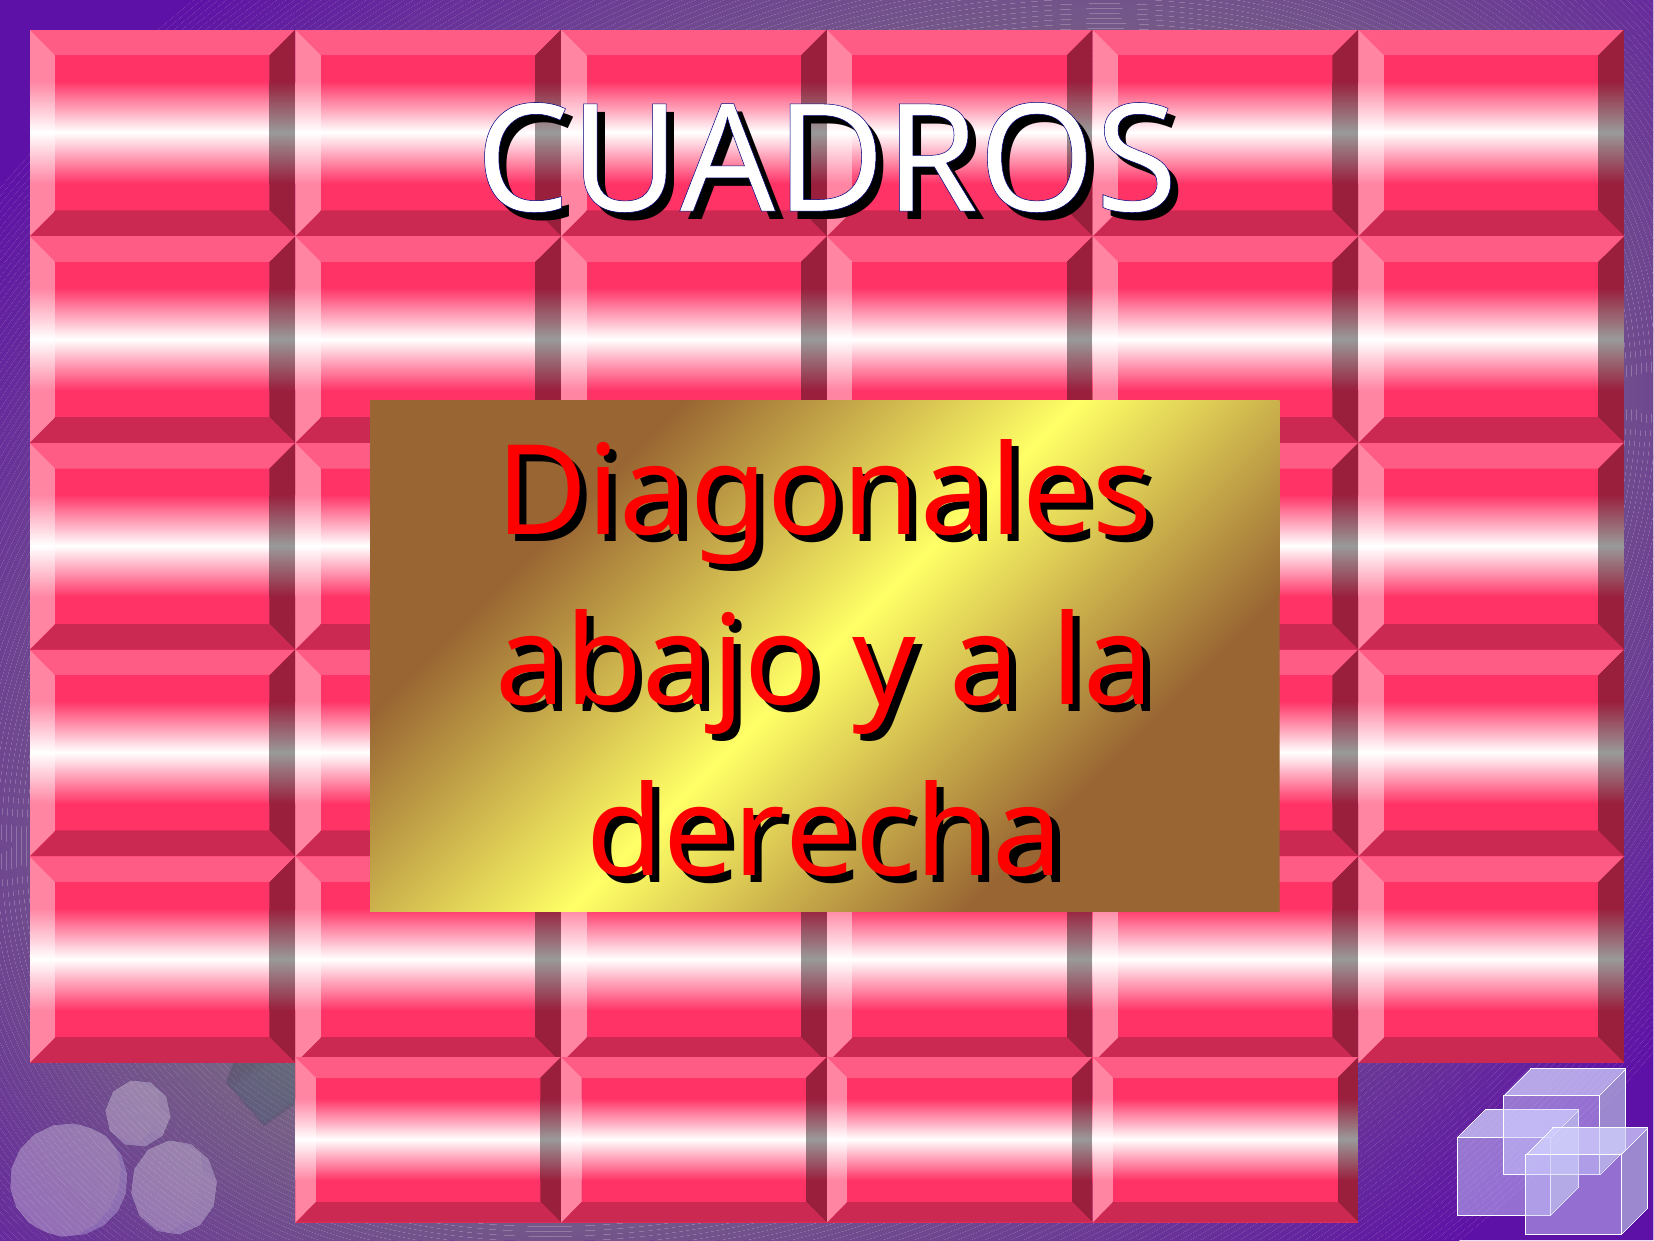

# CUADROS
Diagonales abajo y a la derecha